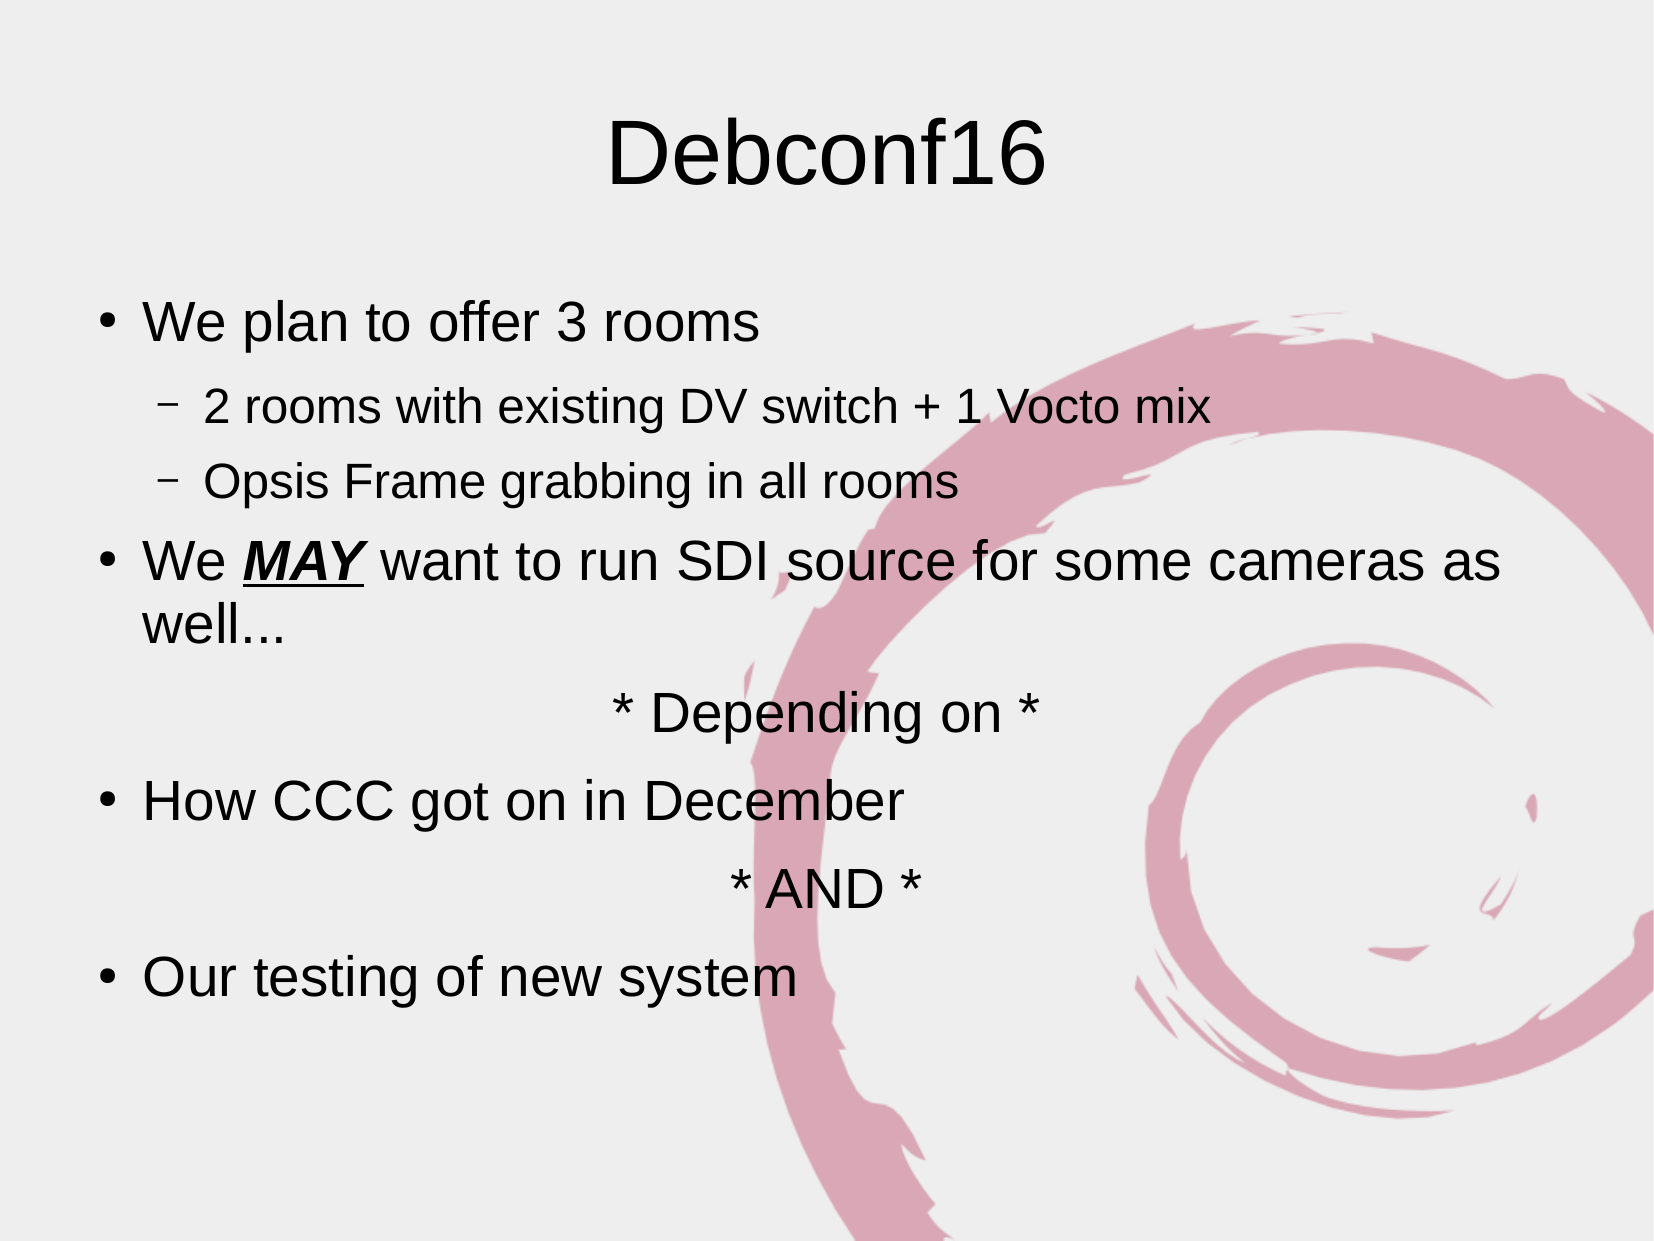

# Debconf16
We plan to offer 3 rooms
2 rooms with existing DV switch + 1 Vocto mix
Opsis Frame grabbing in all rooms
We MAY want to run SDI source for some cameras as well...
* Depending on *
How CCC got on in December
* AND *
Our testing of new system